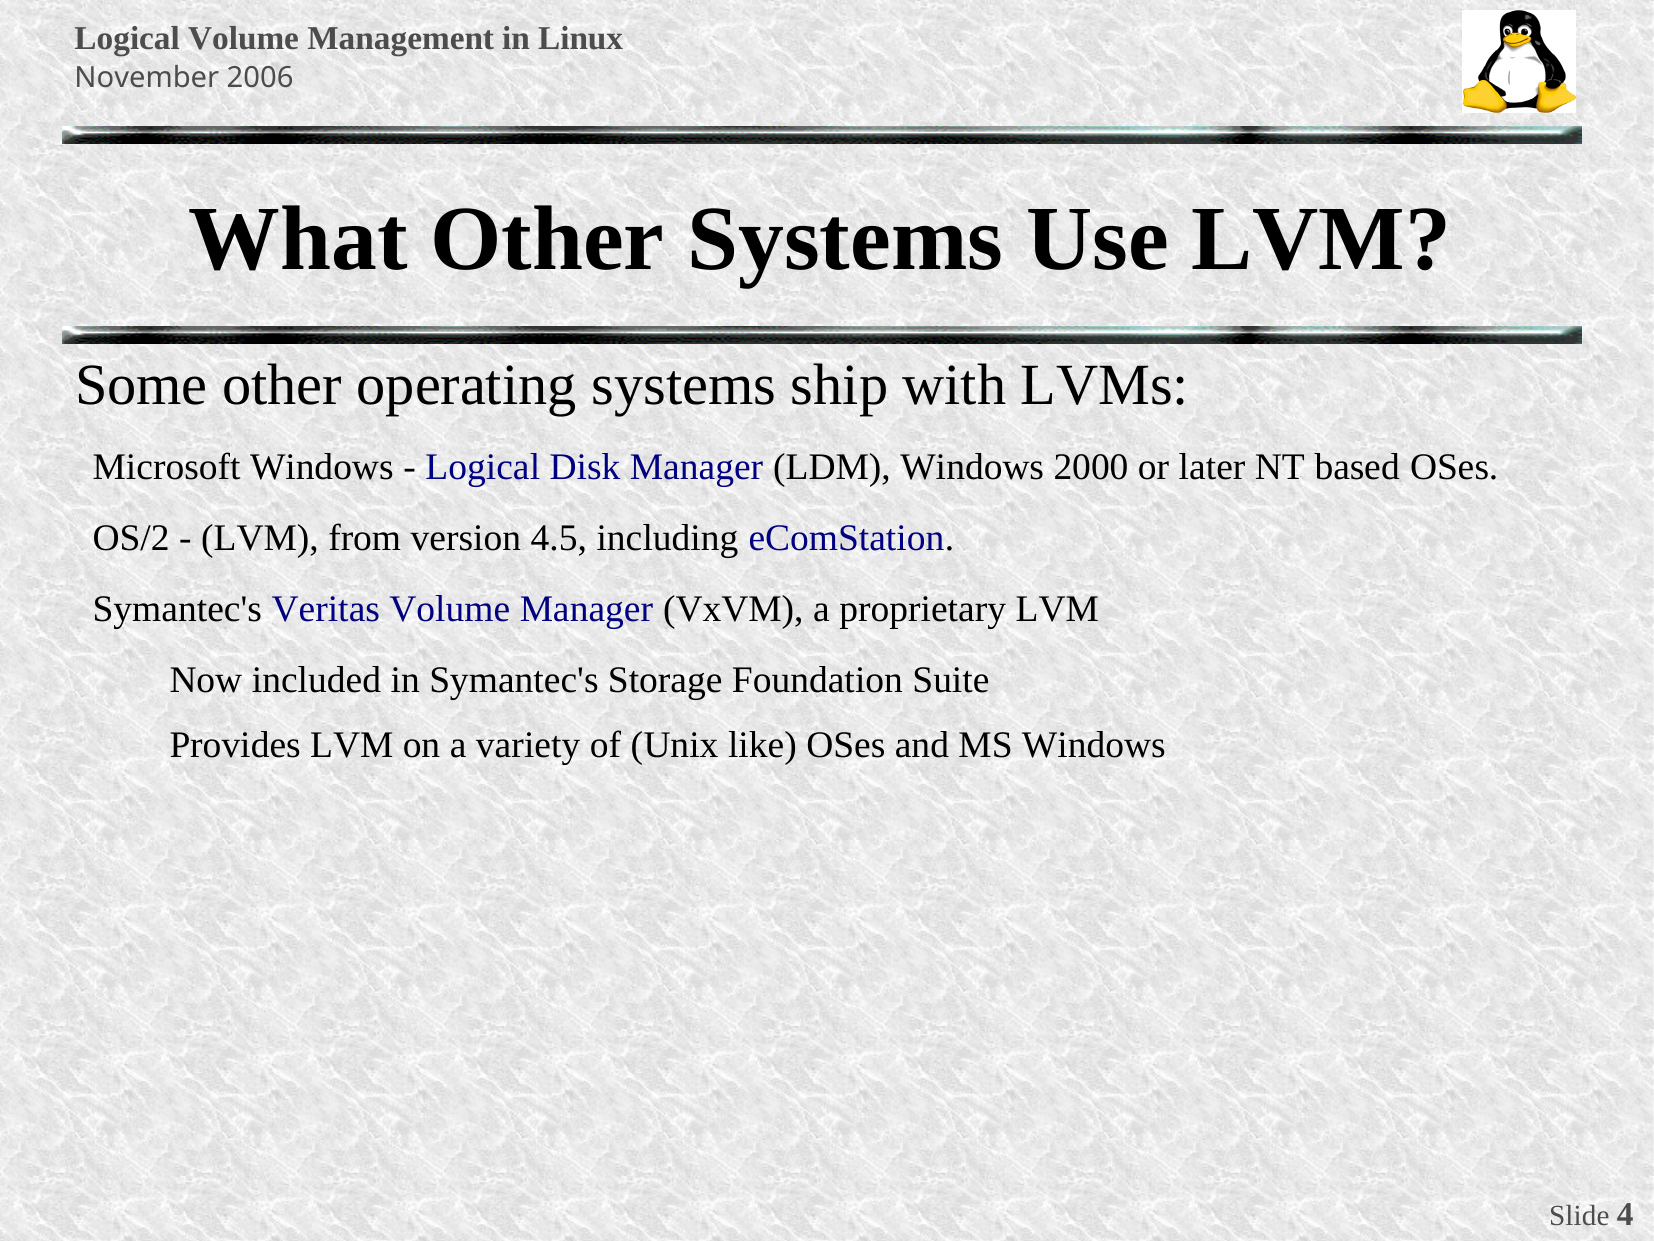

# What Other Systems Use LVM?
Some other operating systems ship with LVMs:
Microsoft Windows - Logical Disk Manager (LDM), Windows 2000 or later NT based OSes.
OS/2 - (LVM), from version 4.5, including eComStation.
Symantec's Veritas Volume Manager (VxVM), a proprietary LVM
Now included in Symantec's Storage Foundation Suite
Provides LVM on a variety of (Unix like) OSes and MS Windows